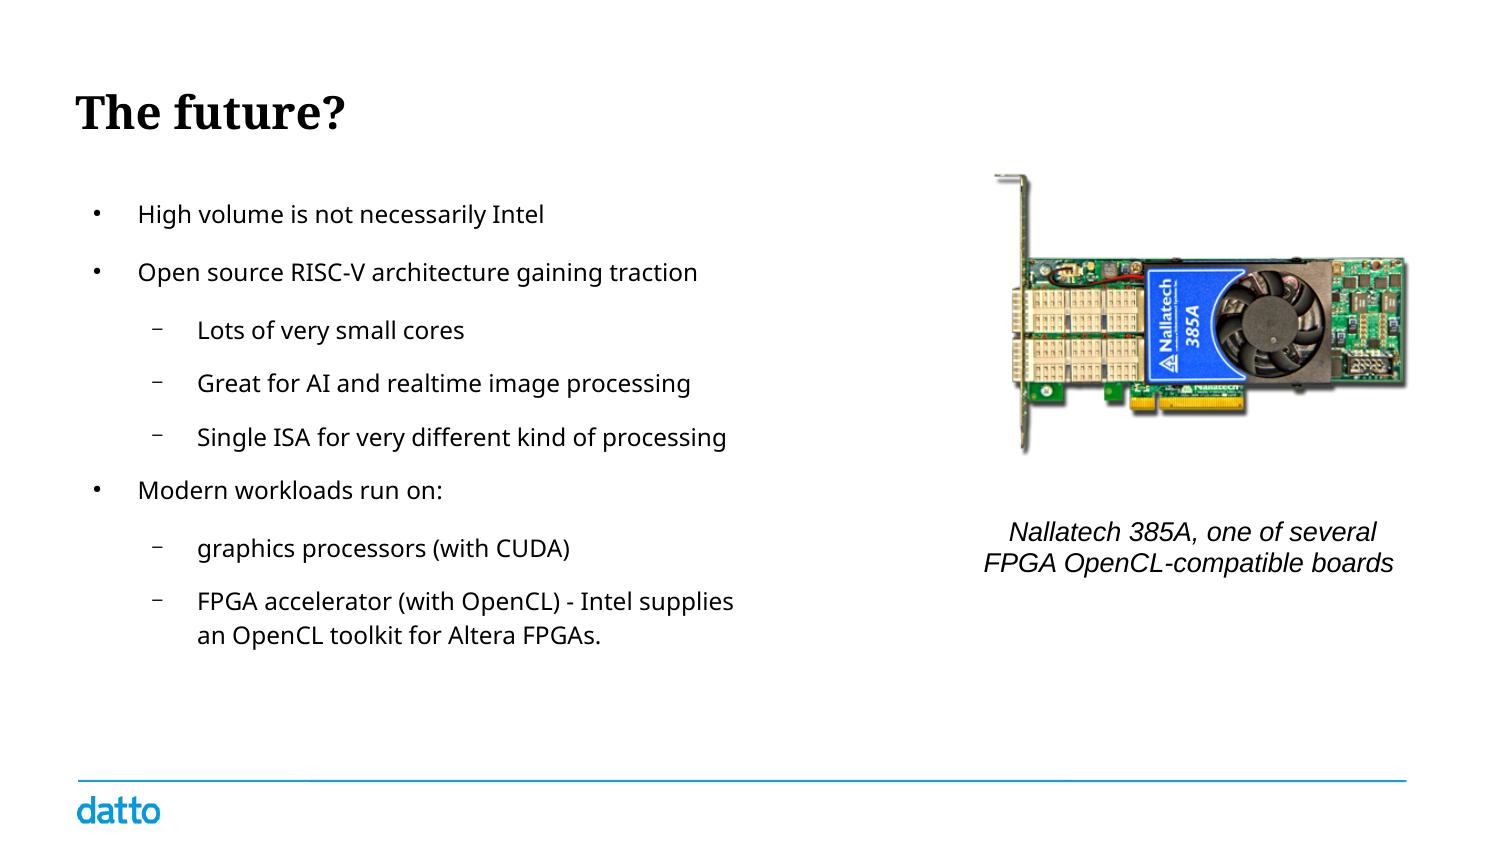

# The future?
High volume is not necessarily Intel
Open source RISC-V architecture gaining traction
Lots of very small cores
Great for AI and realtime image processing
Single ISA for very different kind of processing
Modern workloads run on:
graphics processors (with CUDA)
FPGA accelerator (with OpenCL) - Intel supplies an OpenCL toolkit for Altera FPGAs.
Nallatech 385A, one of several FPGA OpenCL-compatible boards